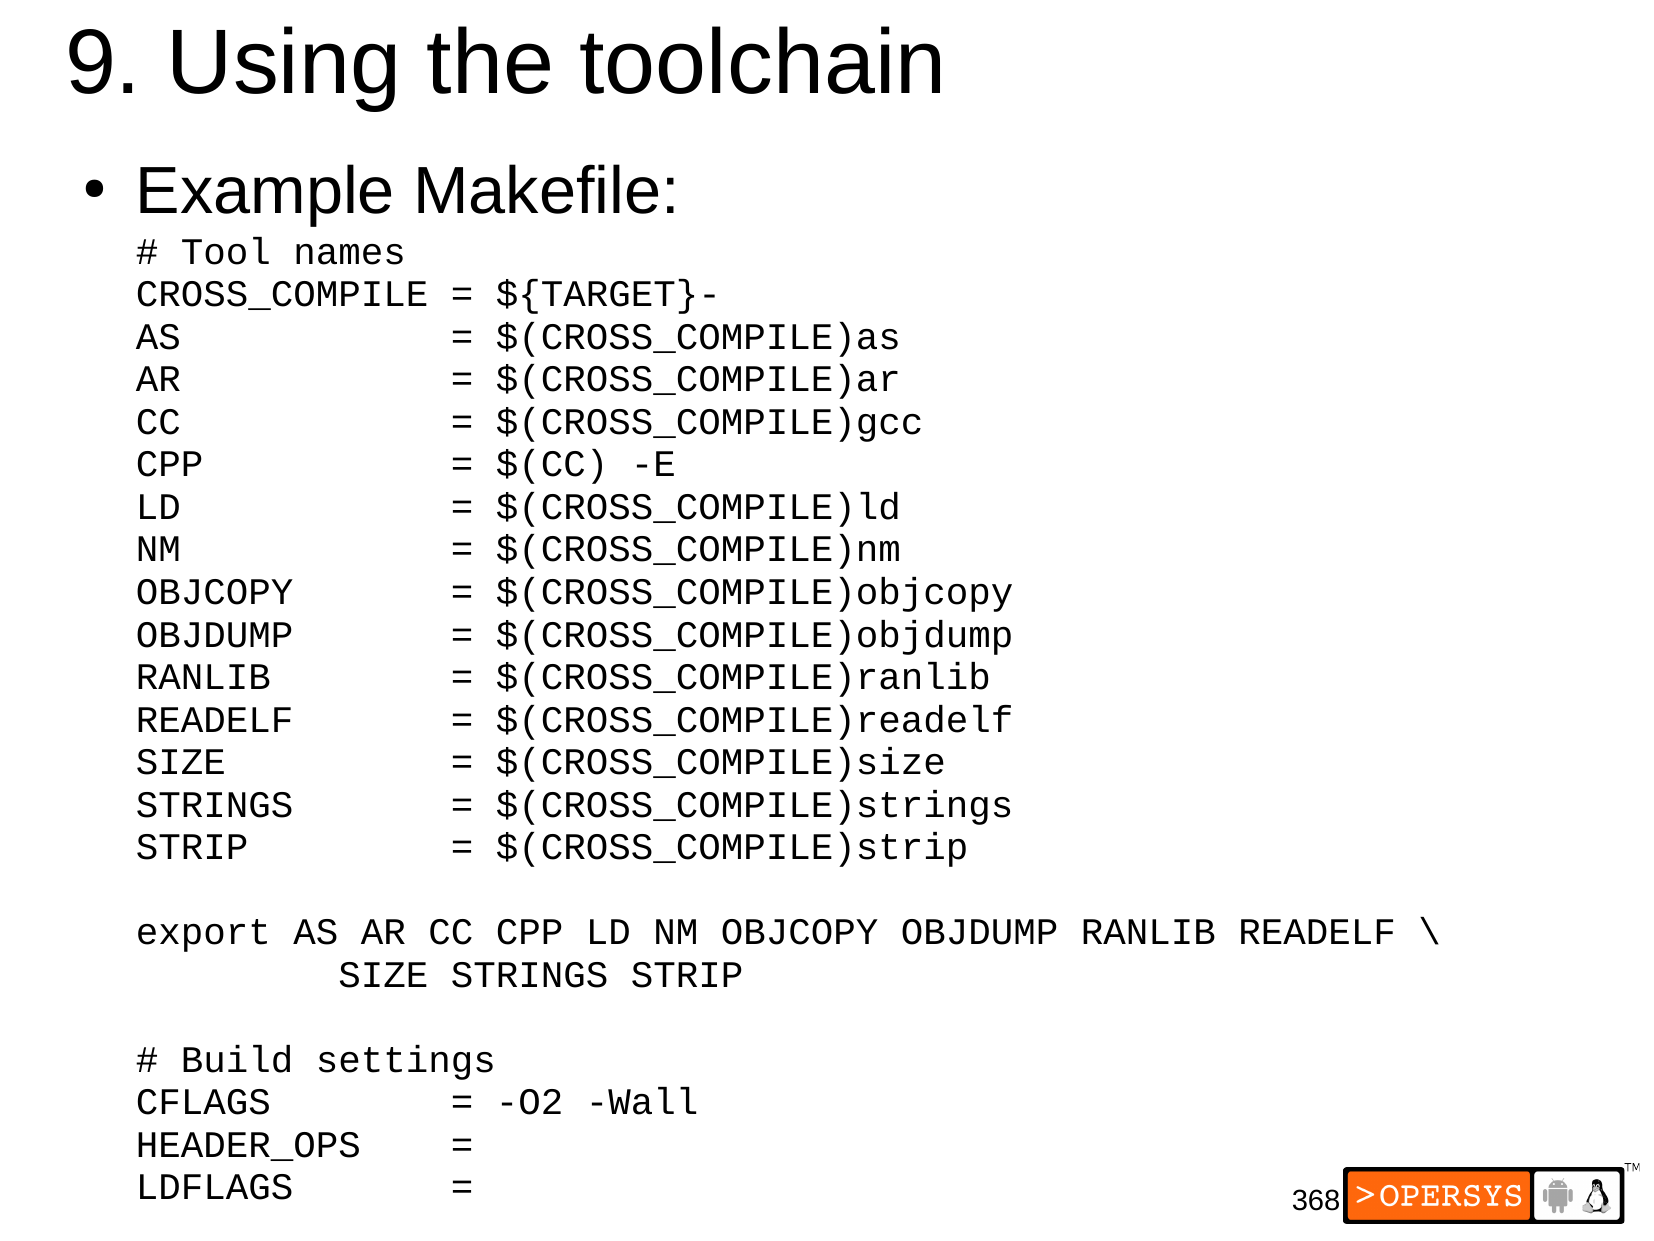

# 9. Using the toolchain
Example Makefile:
# Tool names
CROSS_COMPILE = ${TARGET}-
AS = $(CROSS_COMPILE)as
AR = $(CROSS_COMPILE)ar
CC = $(CROSS_COMPILE)gcc
CPP = $(CC) -E
LD = $(CROSS_COMPILE)ld
NM = $(CROSS_COMPILE)nm
OBJCOPY = $(CROSS_COMPILE)objcopy
OBJDUMP = $(CROSS_COMPILE)objdump
RANLIB = $(CROSS_COMPILE)ranlib
READELF = $(CROSS_COMPILE)readelf
SIZE = $(CROSS_COMPILE)size
STRINGS = $(CROSS_COMPILE)strings
STRIP = $(CROSS_COMPILE)strip
export AS AR CC CPP LD NM OBJCOPY OBJDUMP RANLIB READELF \
 SIZE STRINGS STRIP
# Build settings
CFLAGS = -O2 -Wall
HEADER_OPS =
LDFLAGS =